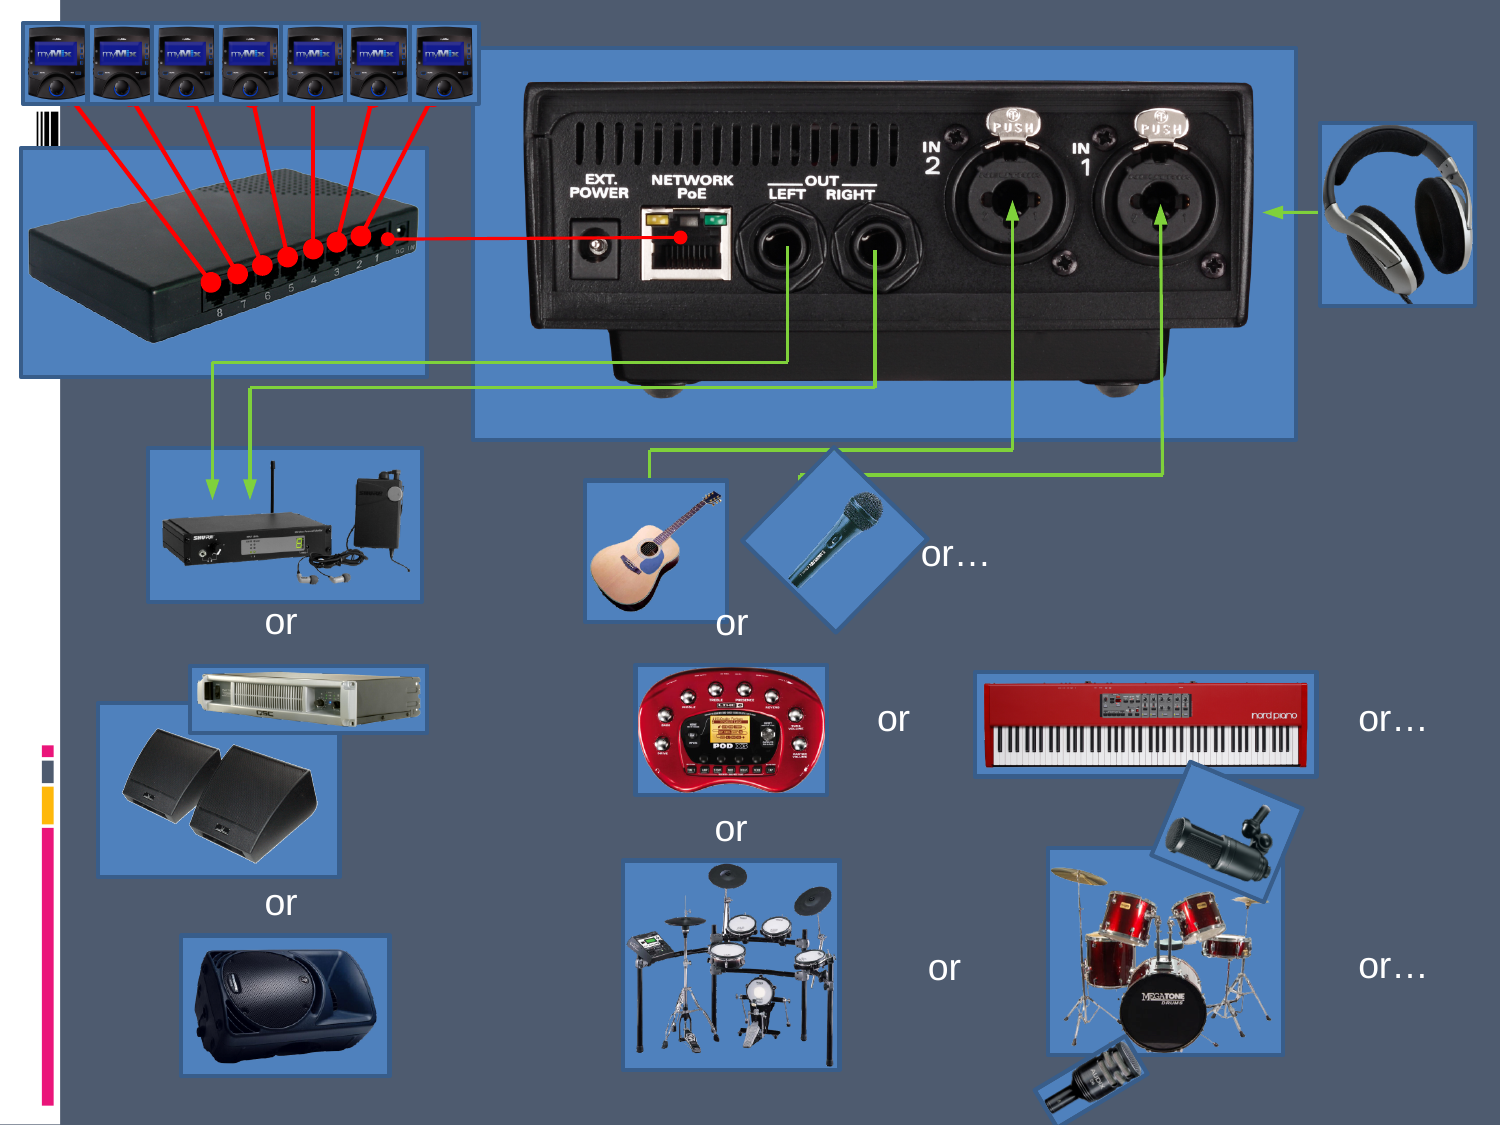

or…
or
or
or…
or
or…
or
or
or